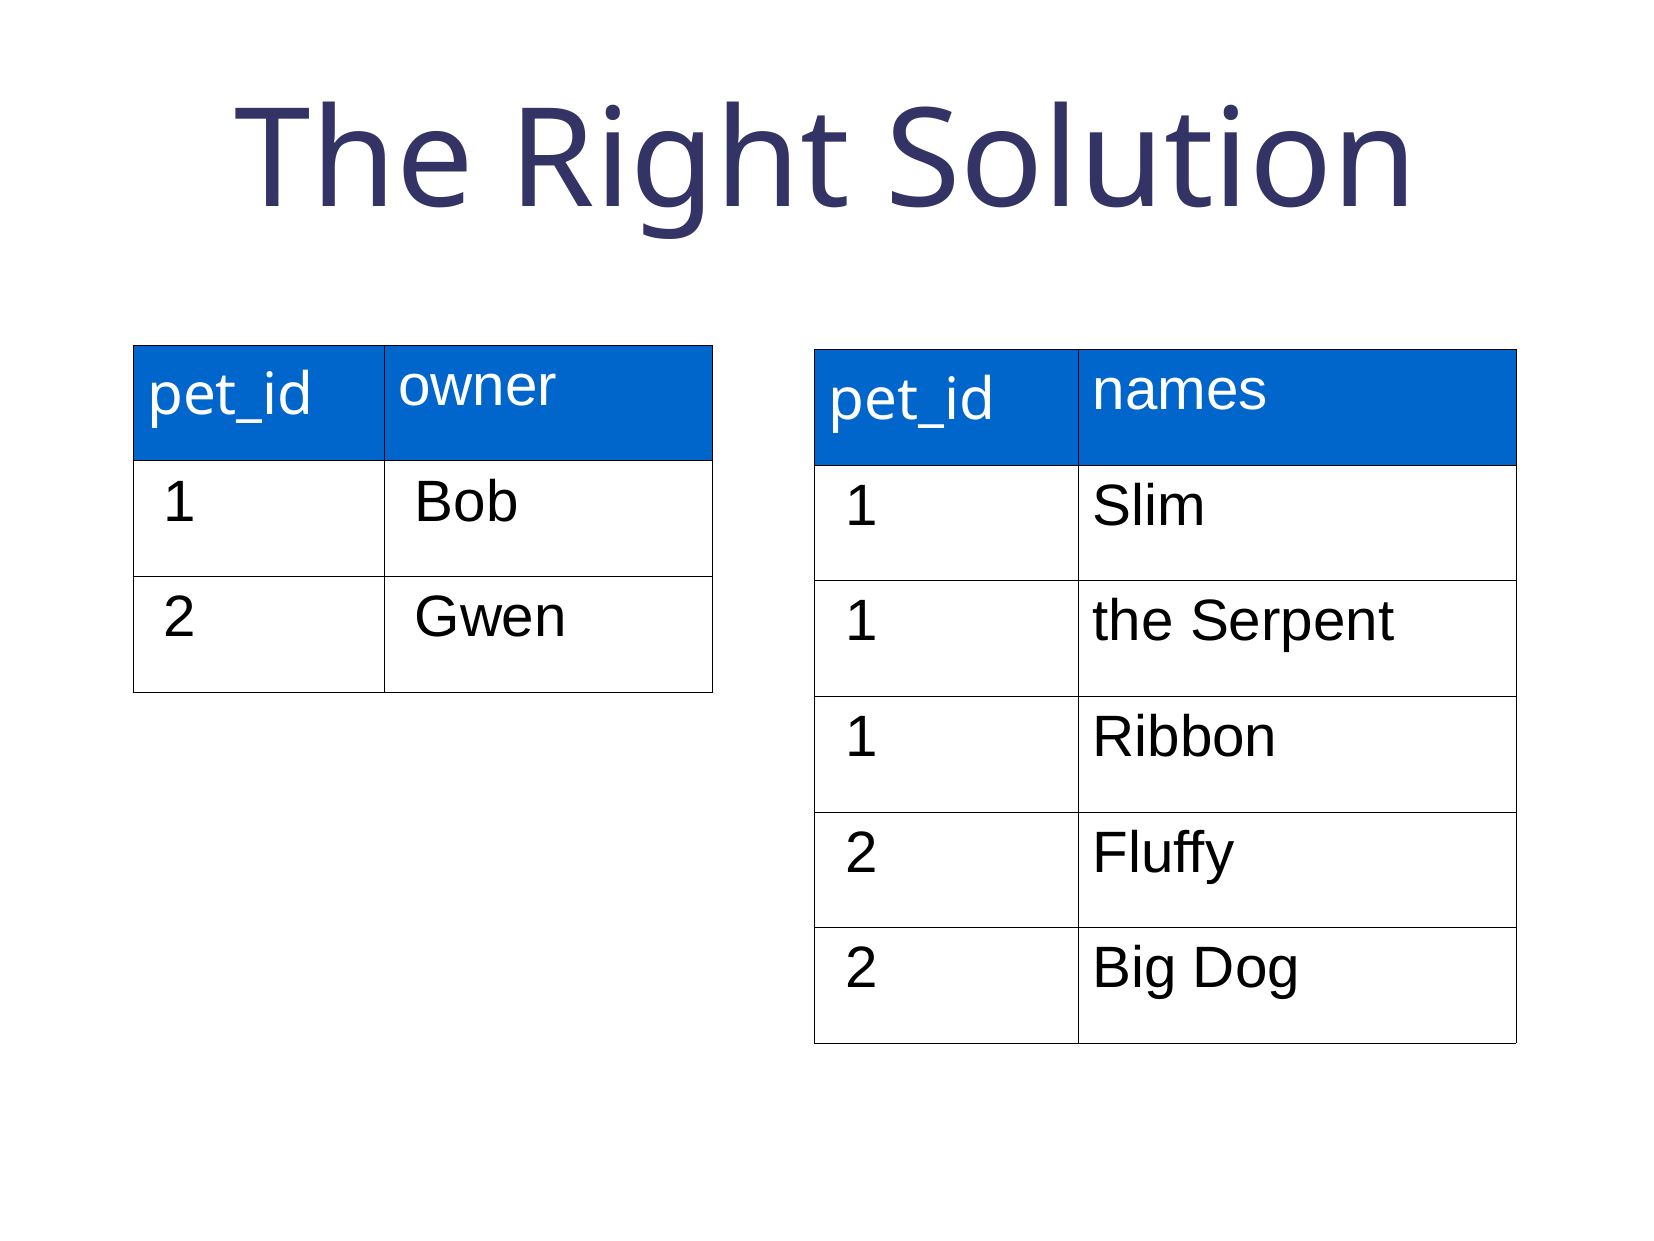

# The Right Solution
| pet\_id | owner |
| --- | --- |
| 1 | Bob |
| 2 | Gwen |
| pet\_id | names |
| --- | --- |
| 1 | Slim |
| 1 | the Serpent |
| 1 | Ribbon |
| 2 | Fluffy |
| 2 | Big Dog |